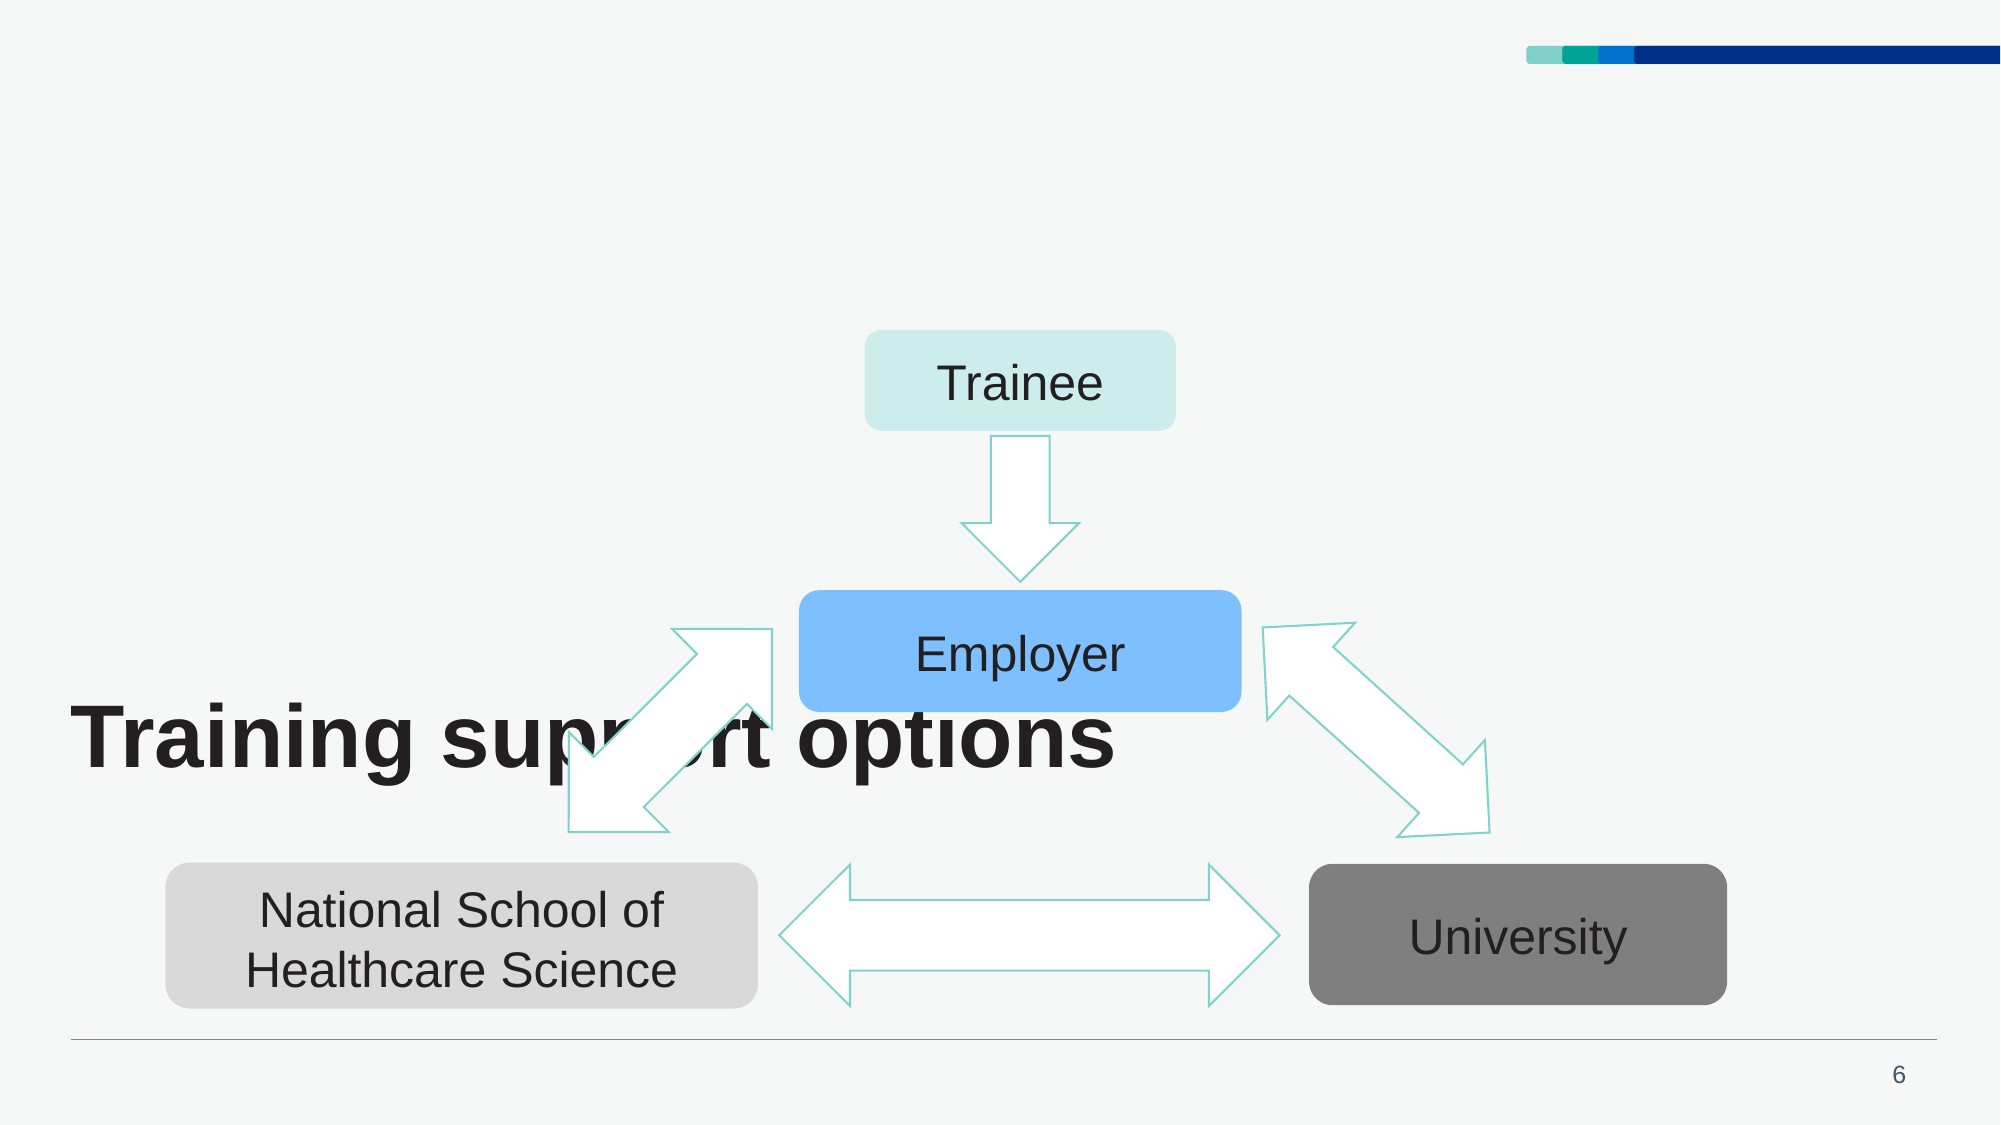

Trainee
Employer
National School of Healthcare Science
University
# Training support options